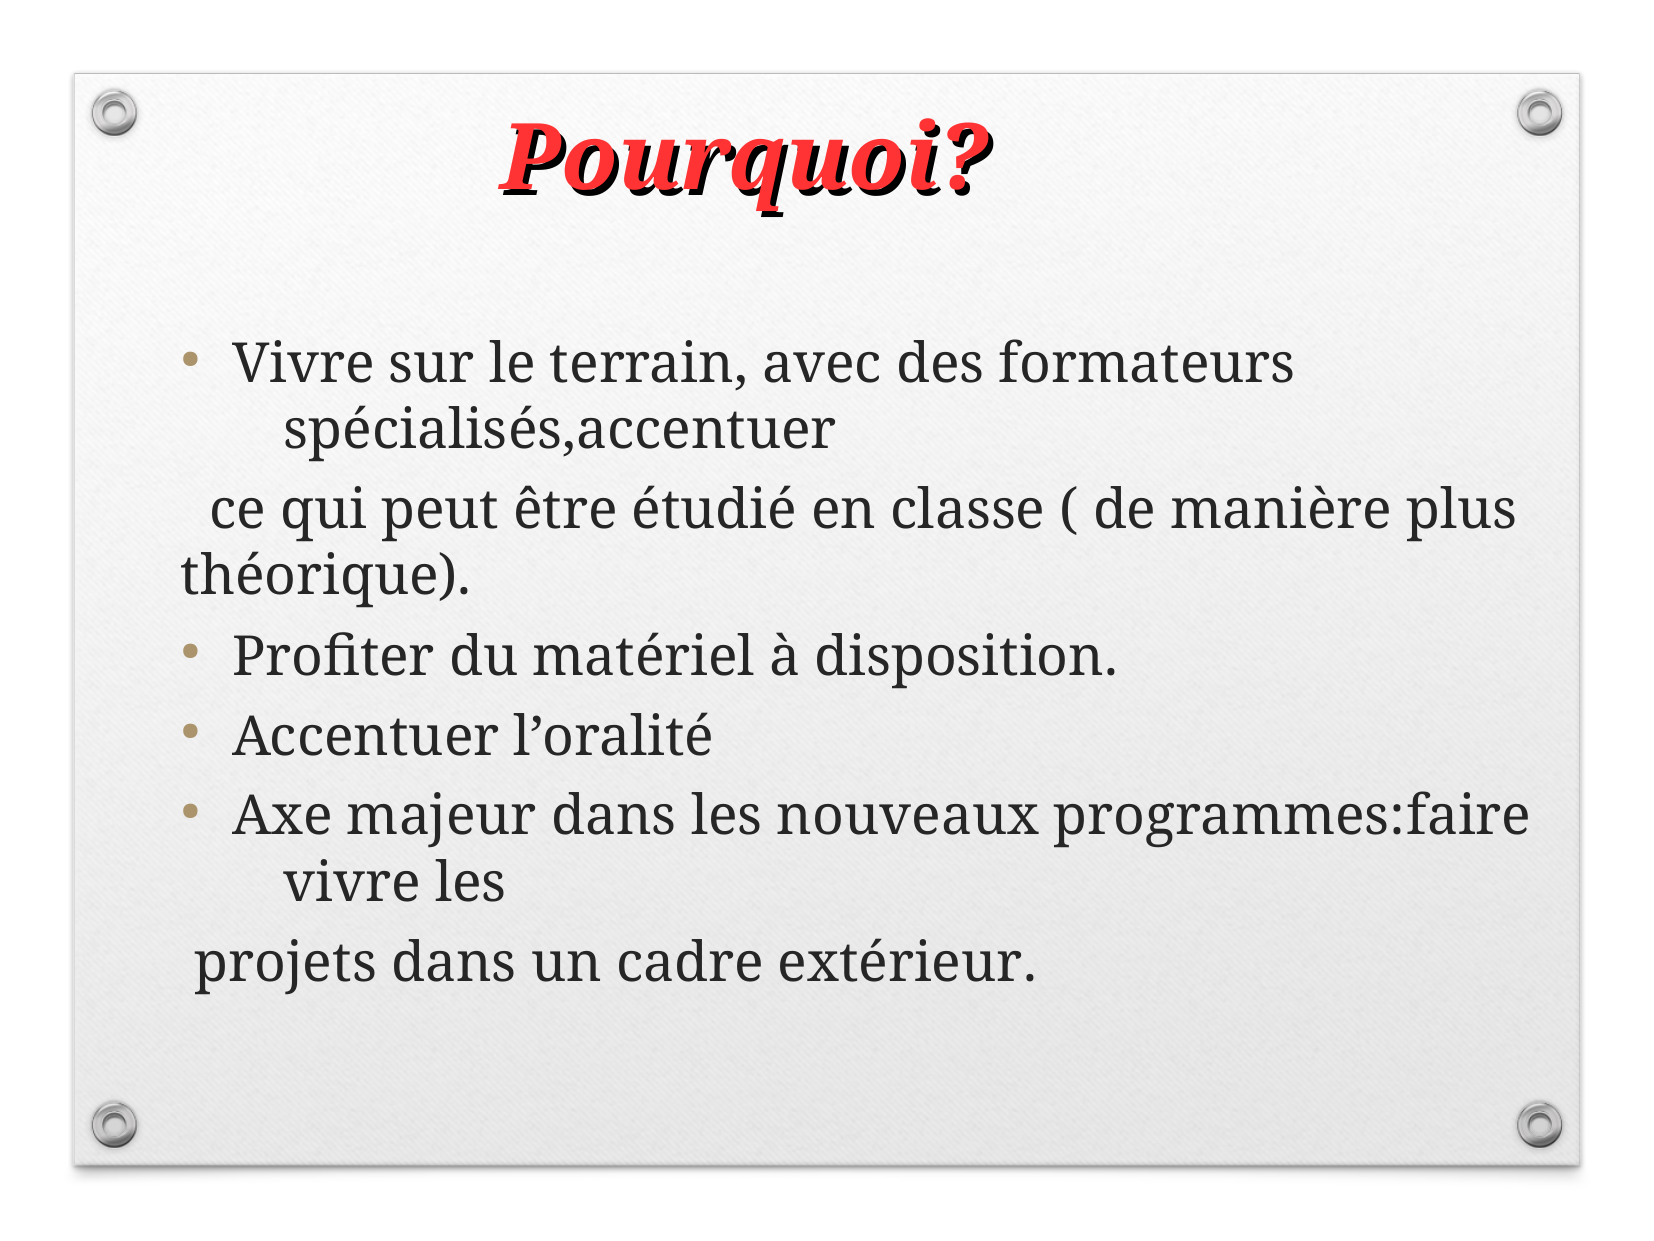

# Pourquoi?
Vivre sur le terrain, avec des formateurs spécialisés,accentuer
 ce qui peut être étudié en classe ( de manière plus théorique).
Profiter du matériel à disposition.
Accentuer l’oralité
Axe majeur dans les nouveaux programmes:faire vivre les
 projets dans un cadre extérieur.